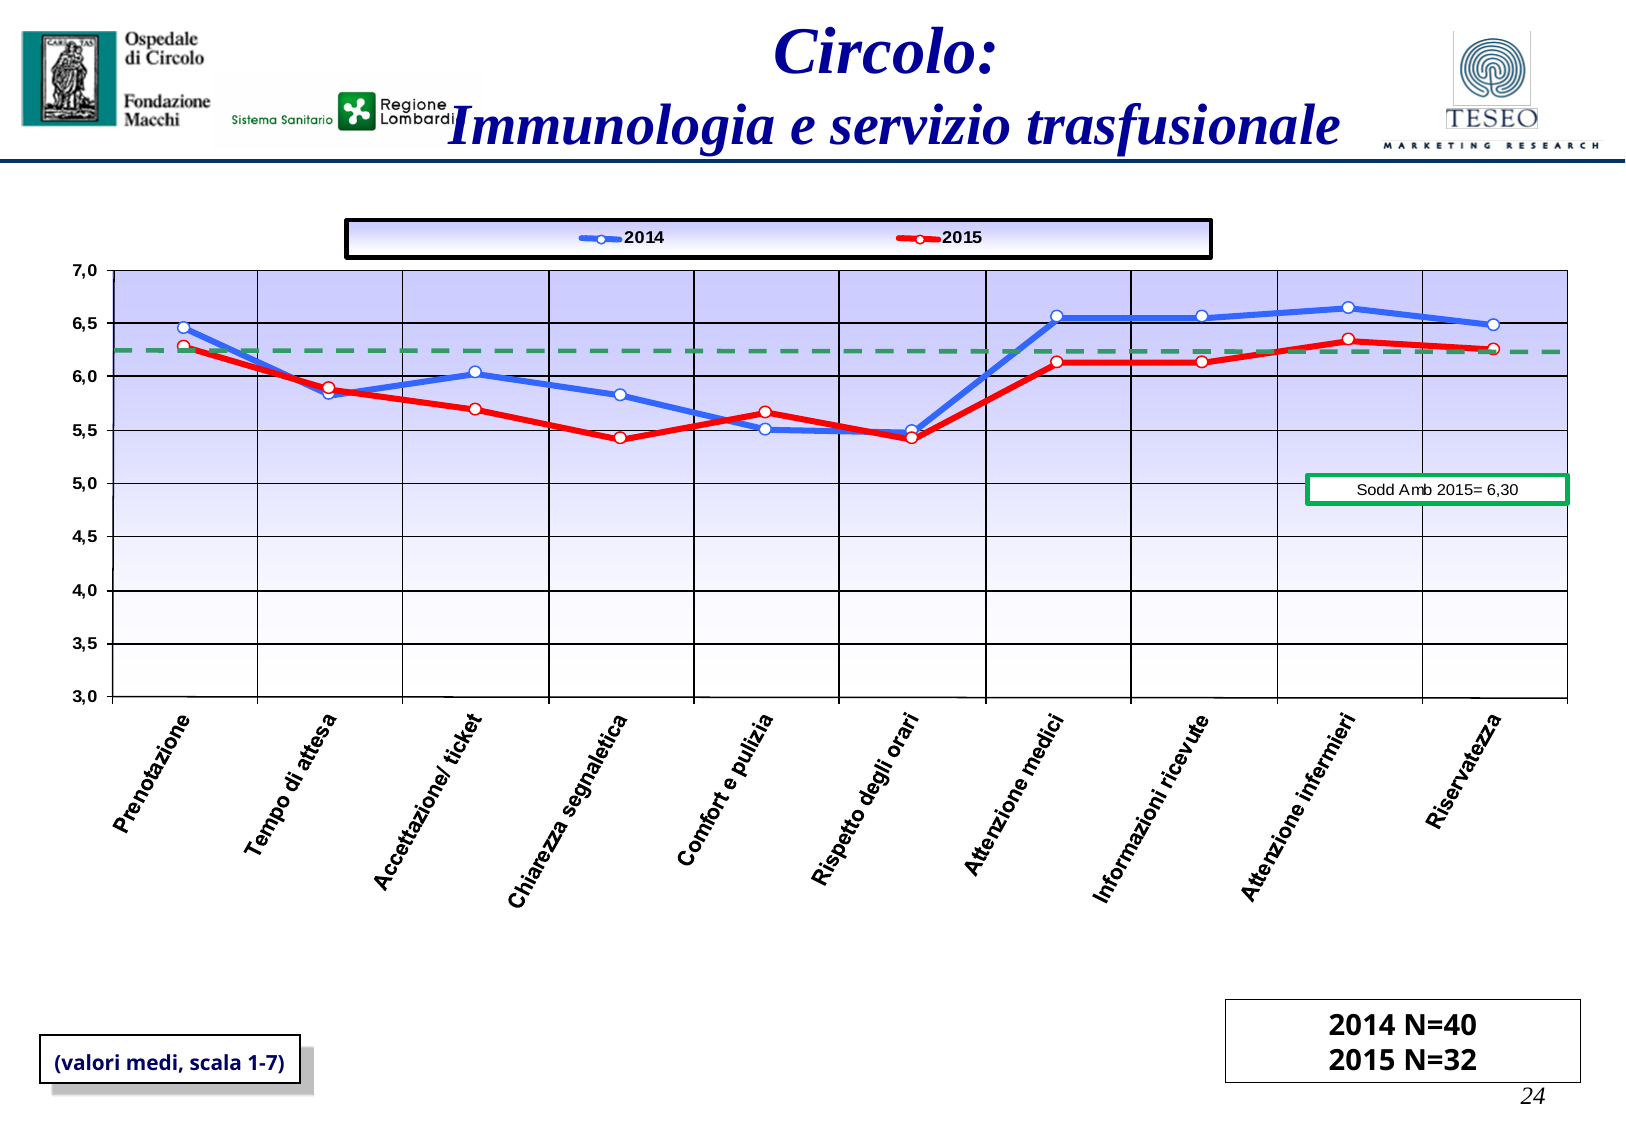

Circolo:
Immunologia e servizio trasfusionale
2014 N=40
2015 N=32
(valori medi, scala 1-7)